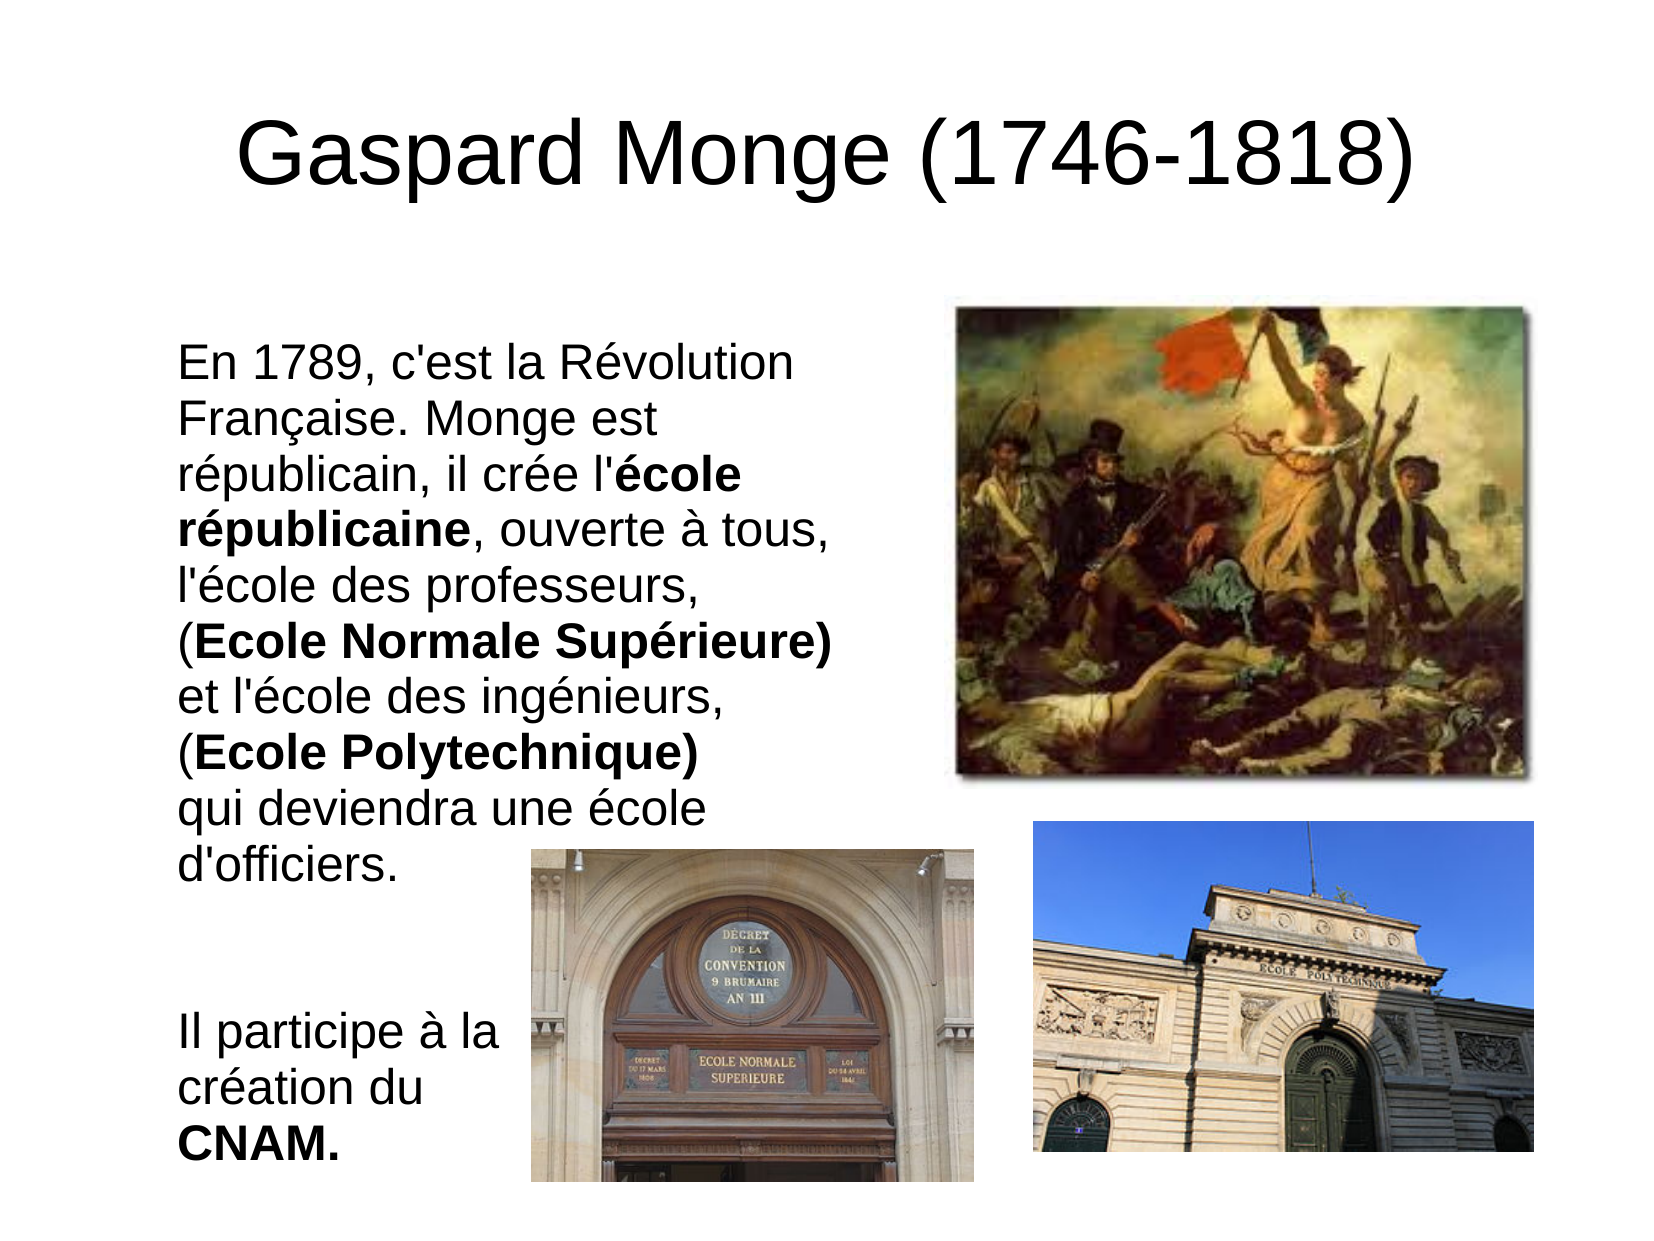

# Gaspard Monge (1746-1818)
En 1789, c'est la Révolution Française. Monge est républicain, il crée l'école républicaine, ouverte à tous, l'école des professeurs,
(Ecole Normale Supérieure)
et l'école des ingénieurs,
(Ecole Polytechnique)
qui deviendra une école d'officiers.
Il participe à la
création du
CNAM.